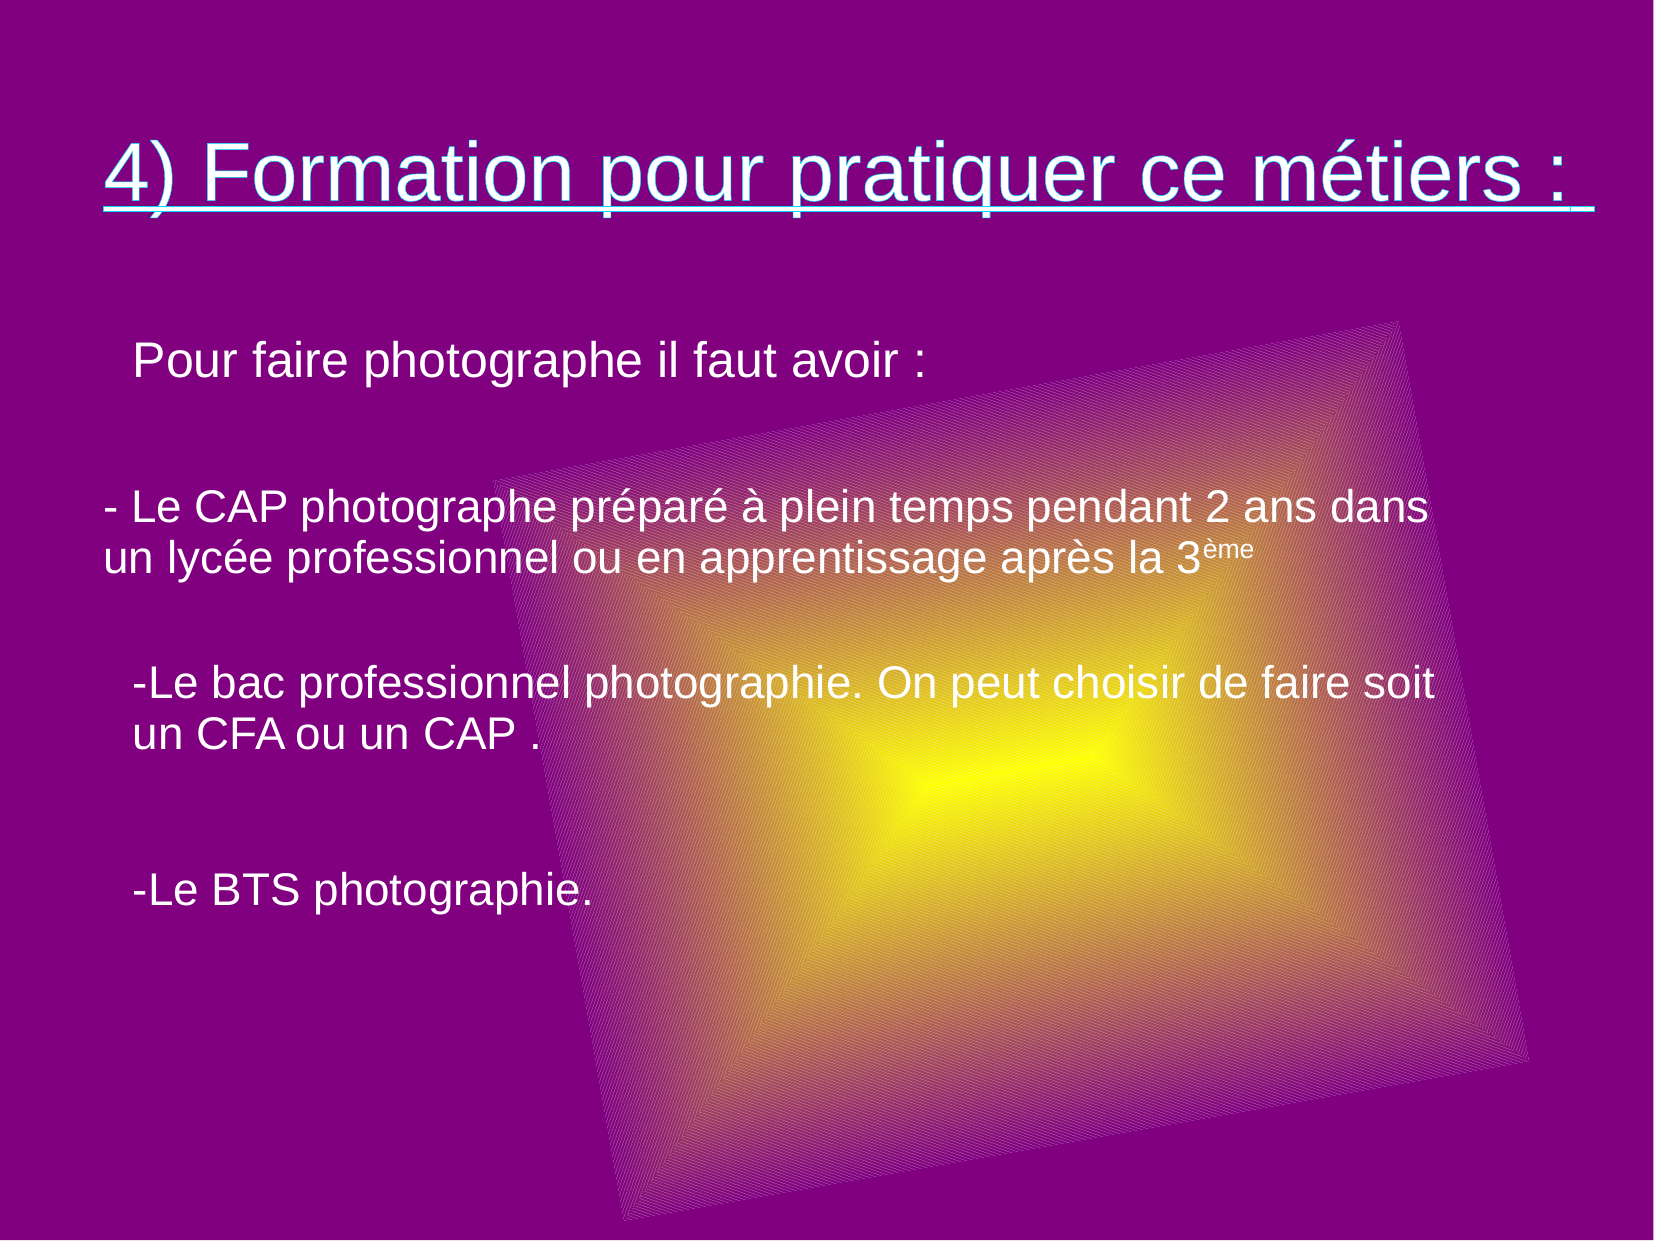

4) Formation pour pratiquer ce métiers :
Pour faire photographe il faut avoir :
- Le CAP photographe préparé à plein temps pendant 2 ans dans un lycée professionnel ou en apprentissage après la 3ème
-Le bac professionnel photographie. On peut choisir de faire soit un CFA ou un CAP .
-Le BTS photographie.